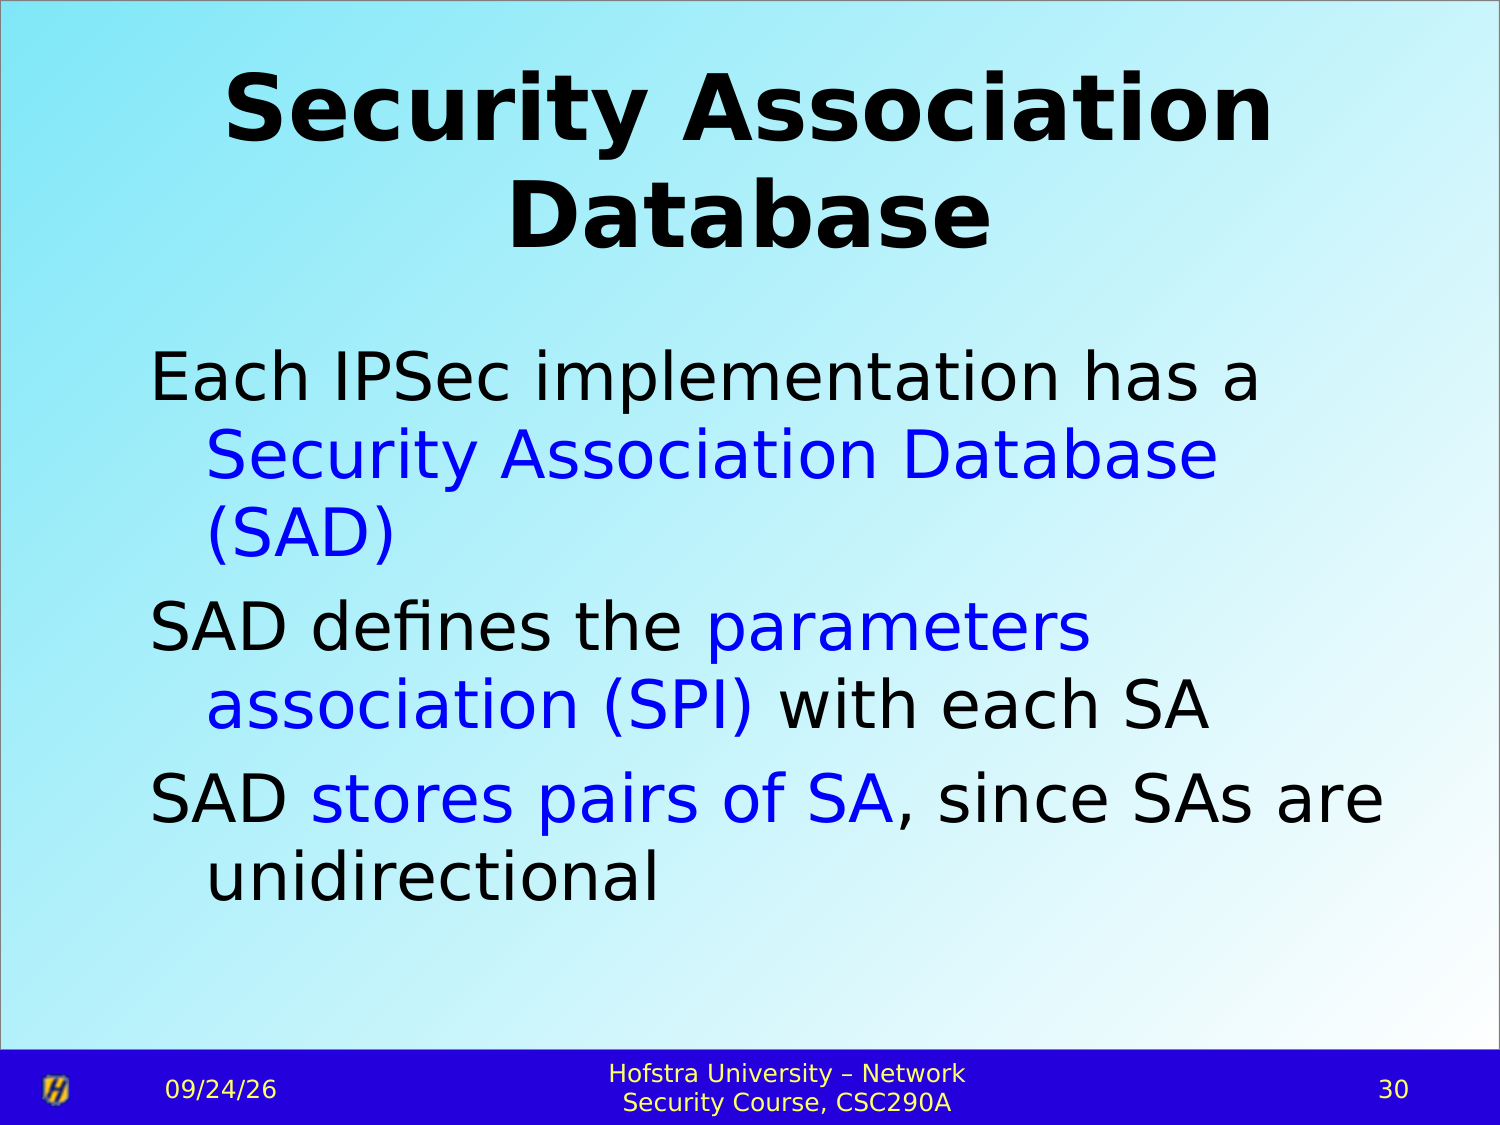

# Security Association Database
Each IPSec implementation has a Security Association Database (SAD)
SAD defines the parameters association (SPI) with each SA
SAD stores pairs of SA, since SAs are unidirectional
30